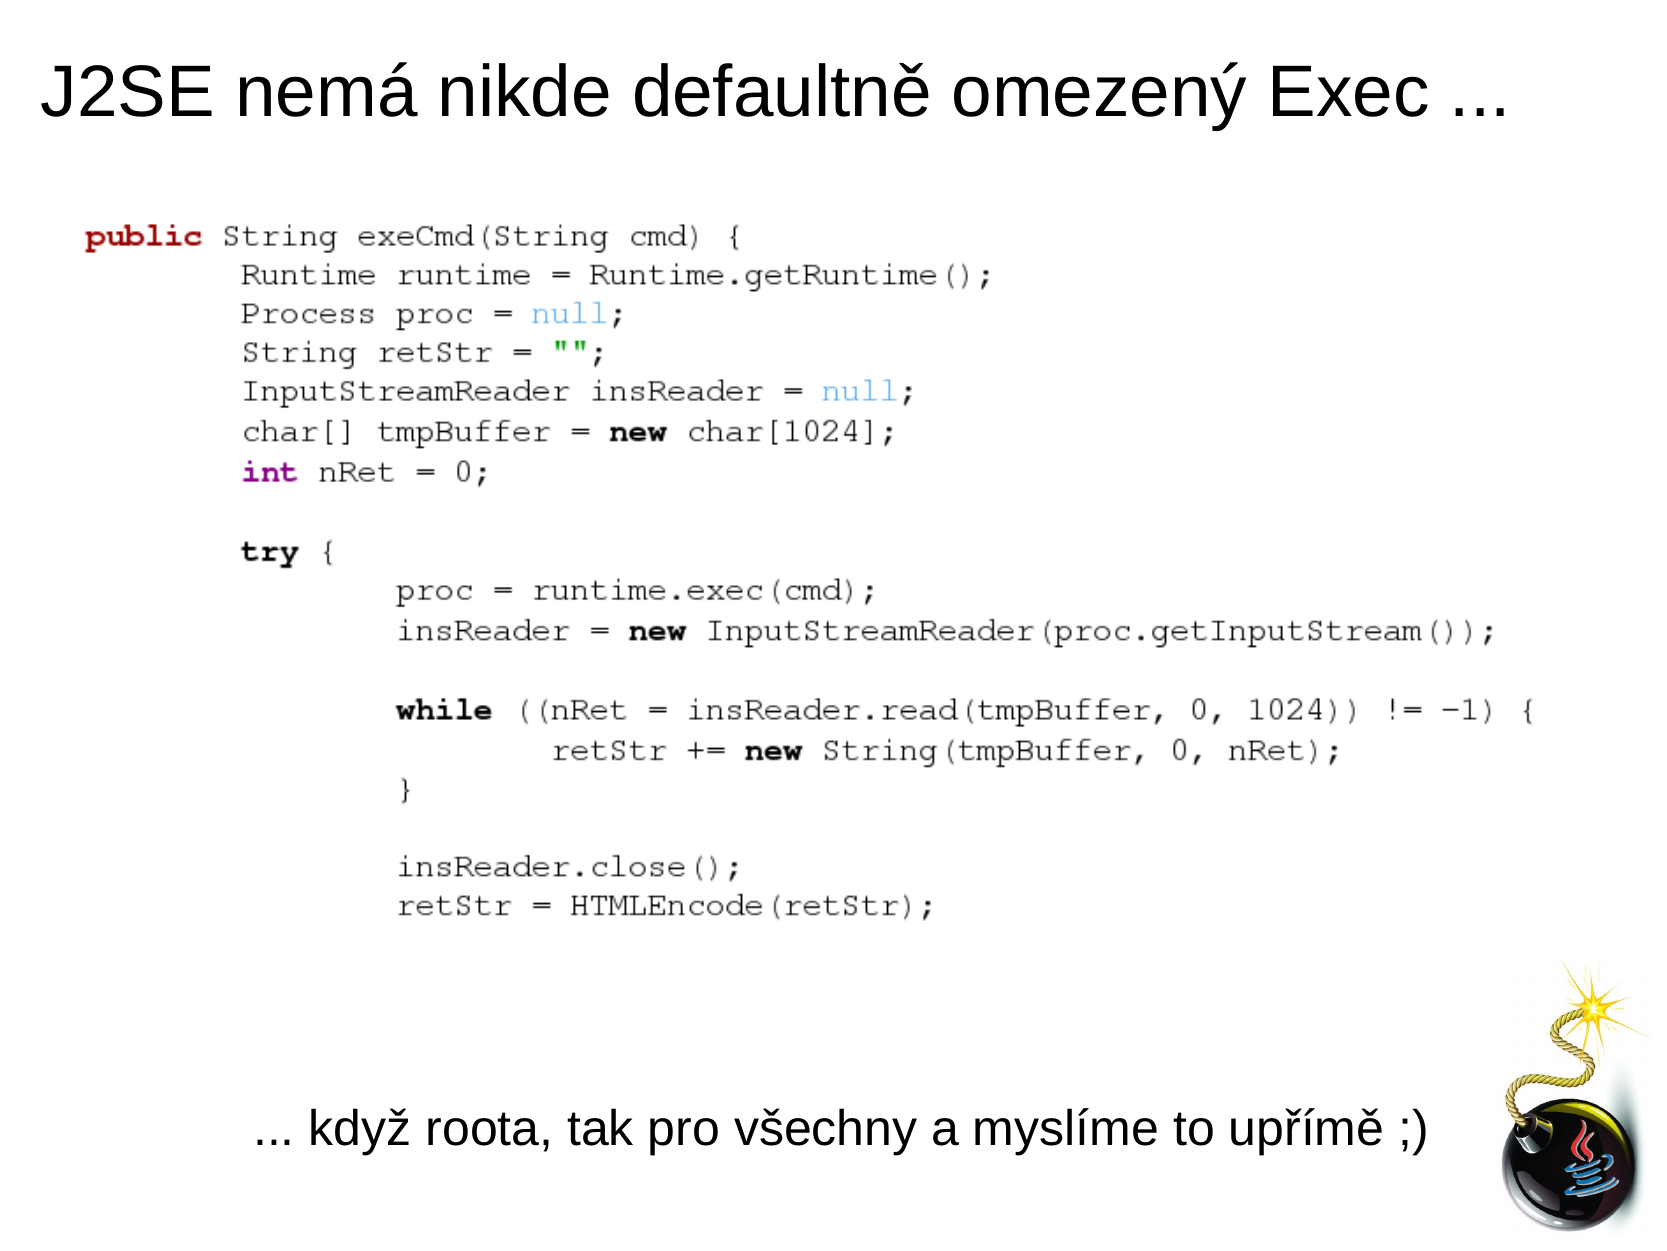

# J2SE nemá nikde defaultně omezený Exec ...
 ... když roota, tak pro všechny a myslíme to upřímě ;)